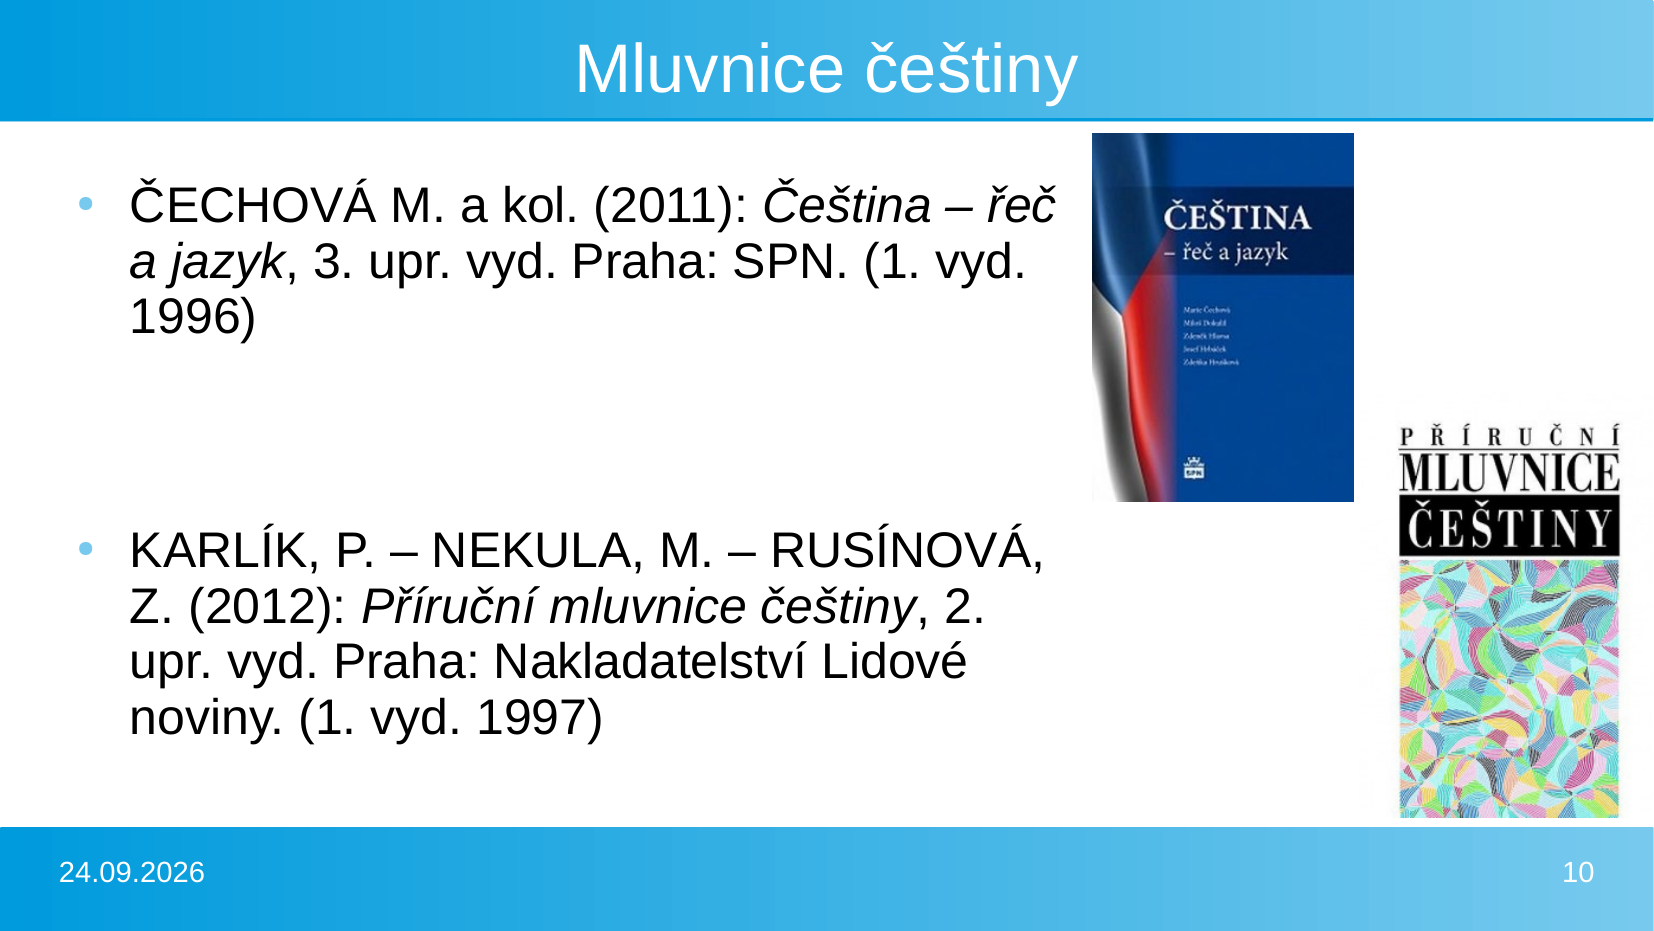

# Mluvnice češtiny
ČECHOVÁ M. a kol. (2011): Čeština – řeč a jazyk, 3. upr. vyd. Praha: SPN. (1. vyd. 1996)
KARLÍK, P. – NEKULA, M. – RUSÍNOVÁ, Z. (2012): Příruční mluvnice češtiny, 2. upr. vyd. Praha: Nakladatelství Lidové noviny. (1. vyd. 1997)
10